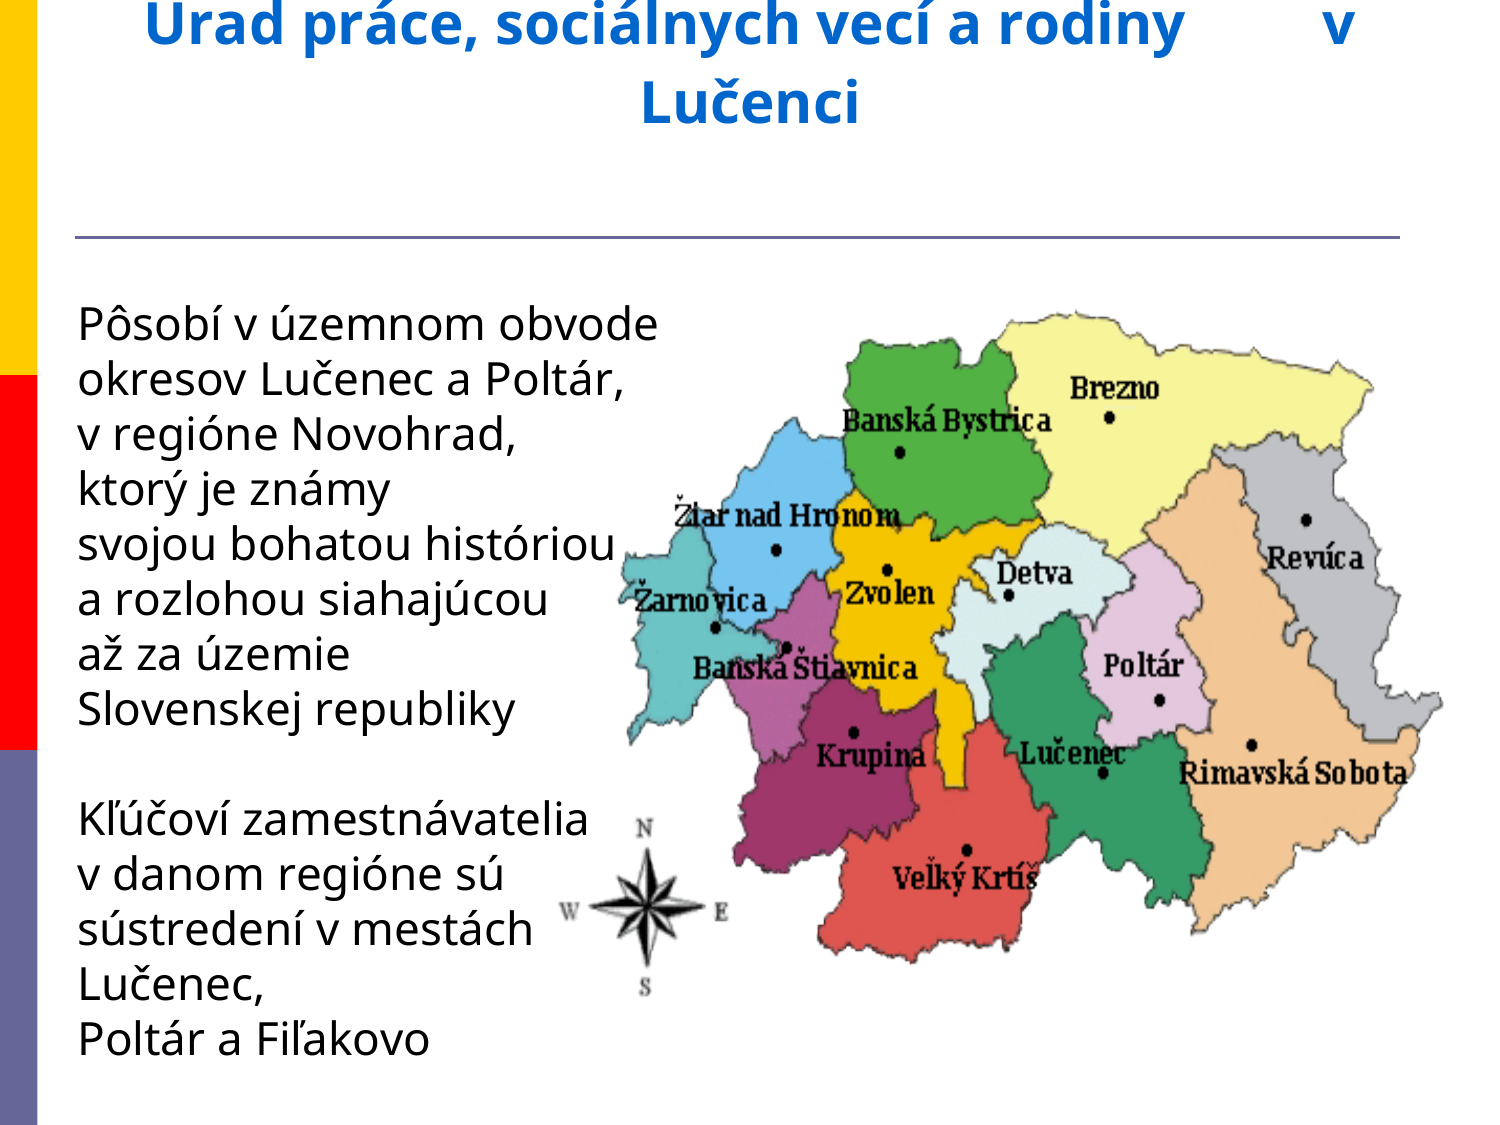

# Úrad práce, sociálnych vecí a rodiny v Lučenci
Pôsobí v územnom obvode okresov Lučenec a Poltár,
v regióne Novohrad,
ktorý je známy
svojou bohatou históriou
a rozlohou siahajúcou
až za územie
Slovenskej republiky
Kľúčoví zamestnávatelia
v danom regióne sú
sústredení v mestách
Lučenec,
Poltár a Fiľakovo